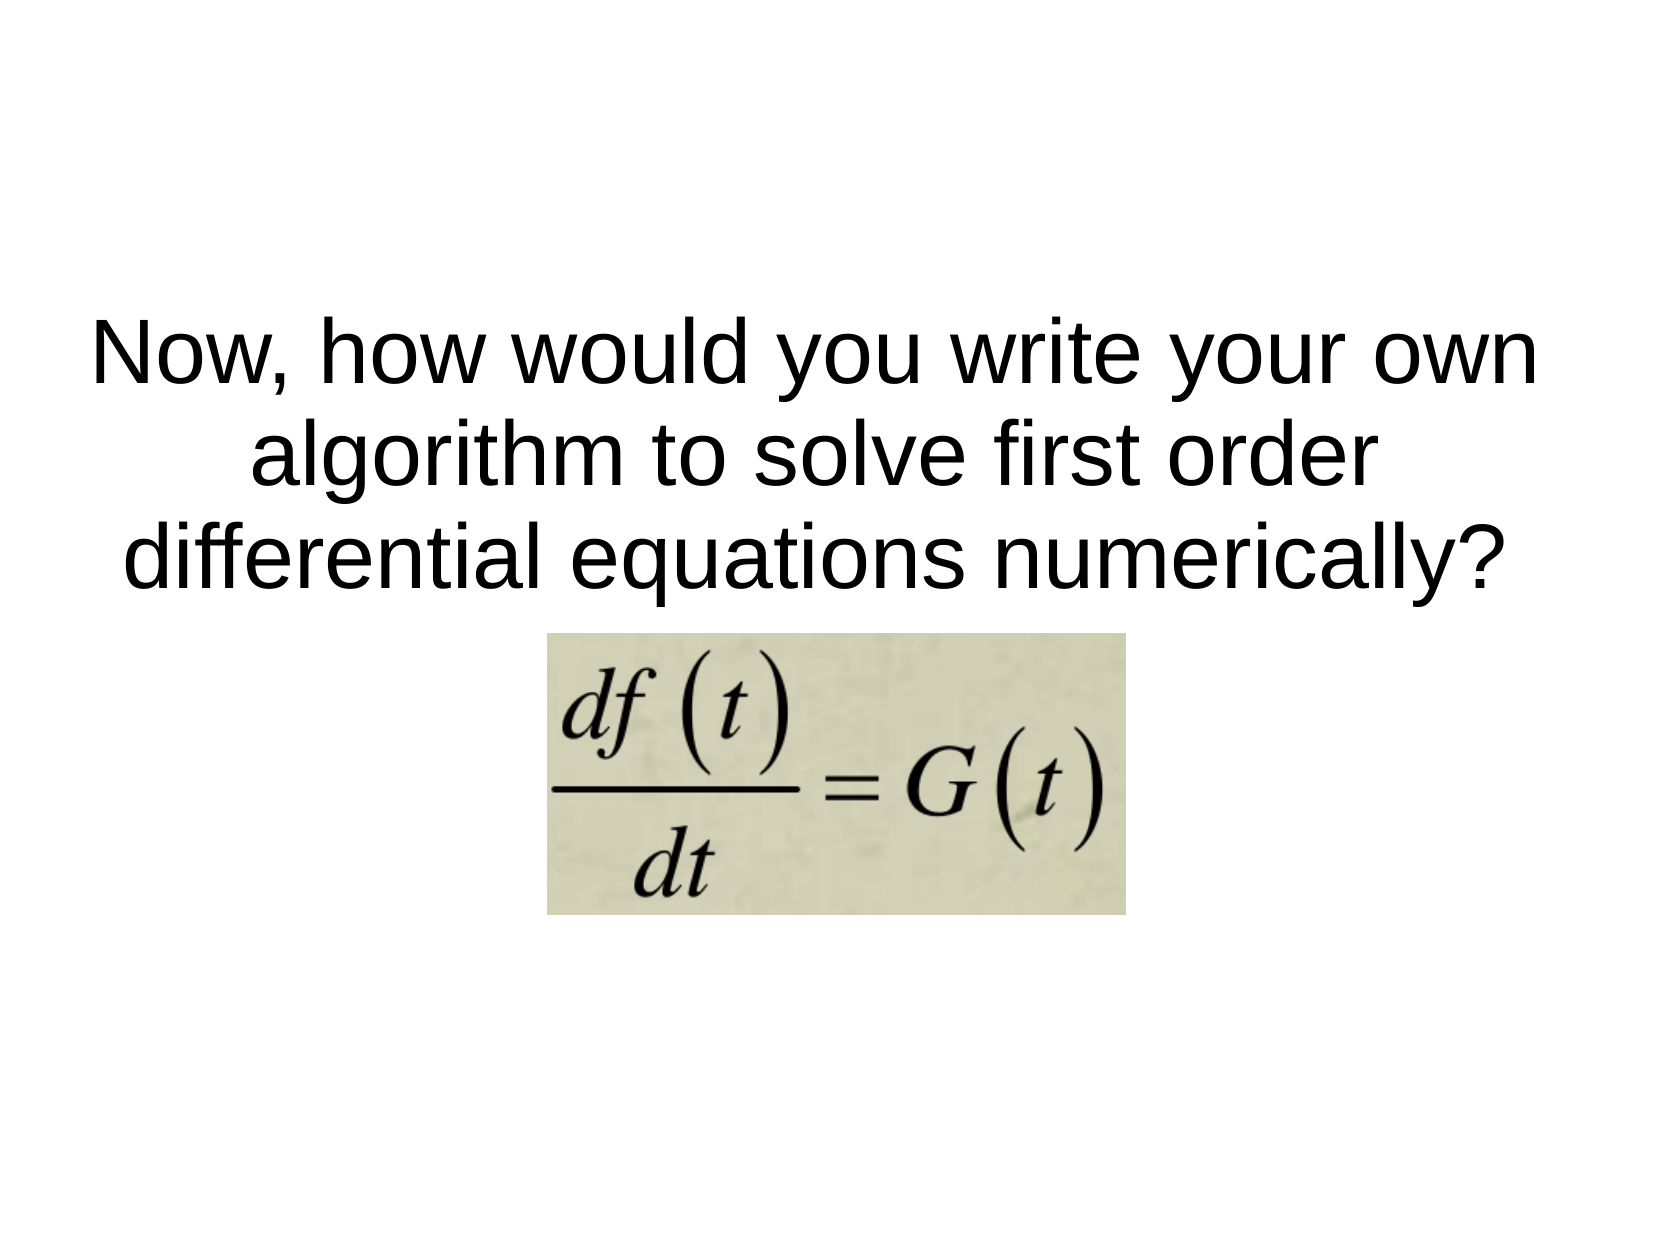

# Now, how would you write your own algorithm to solve first order differential equations numerically?